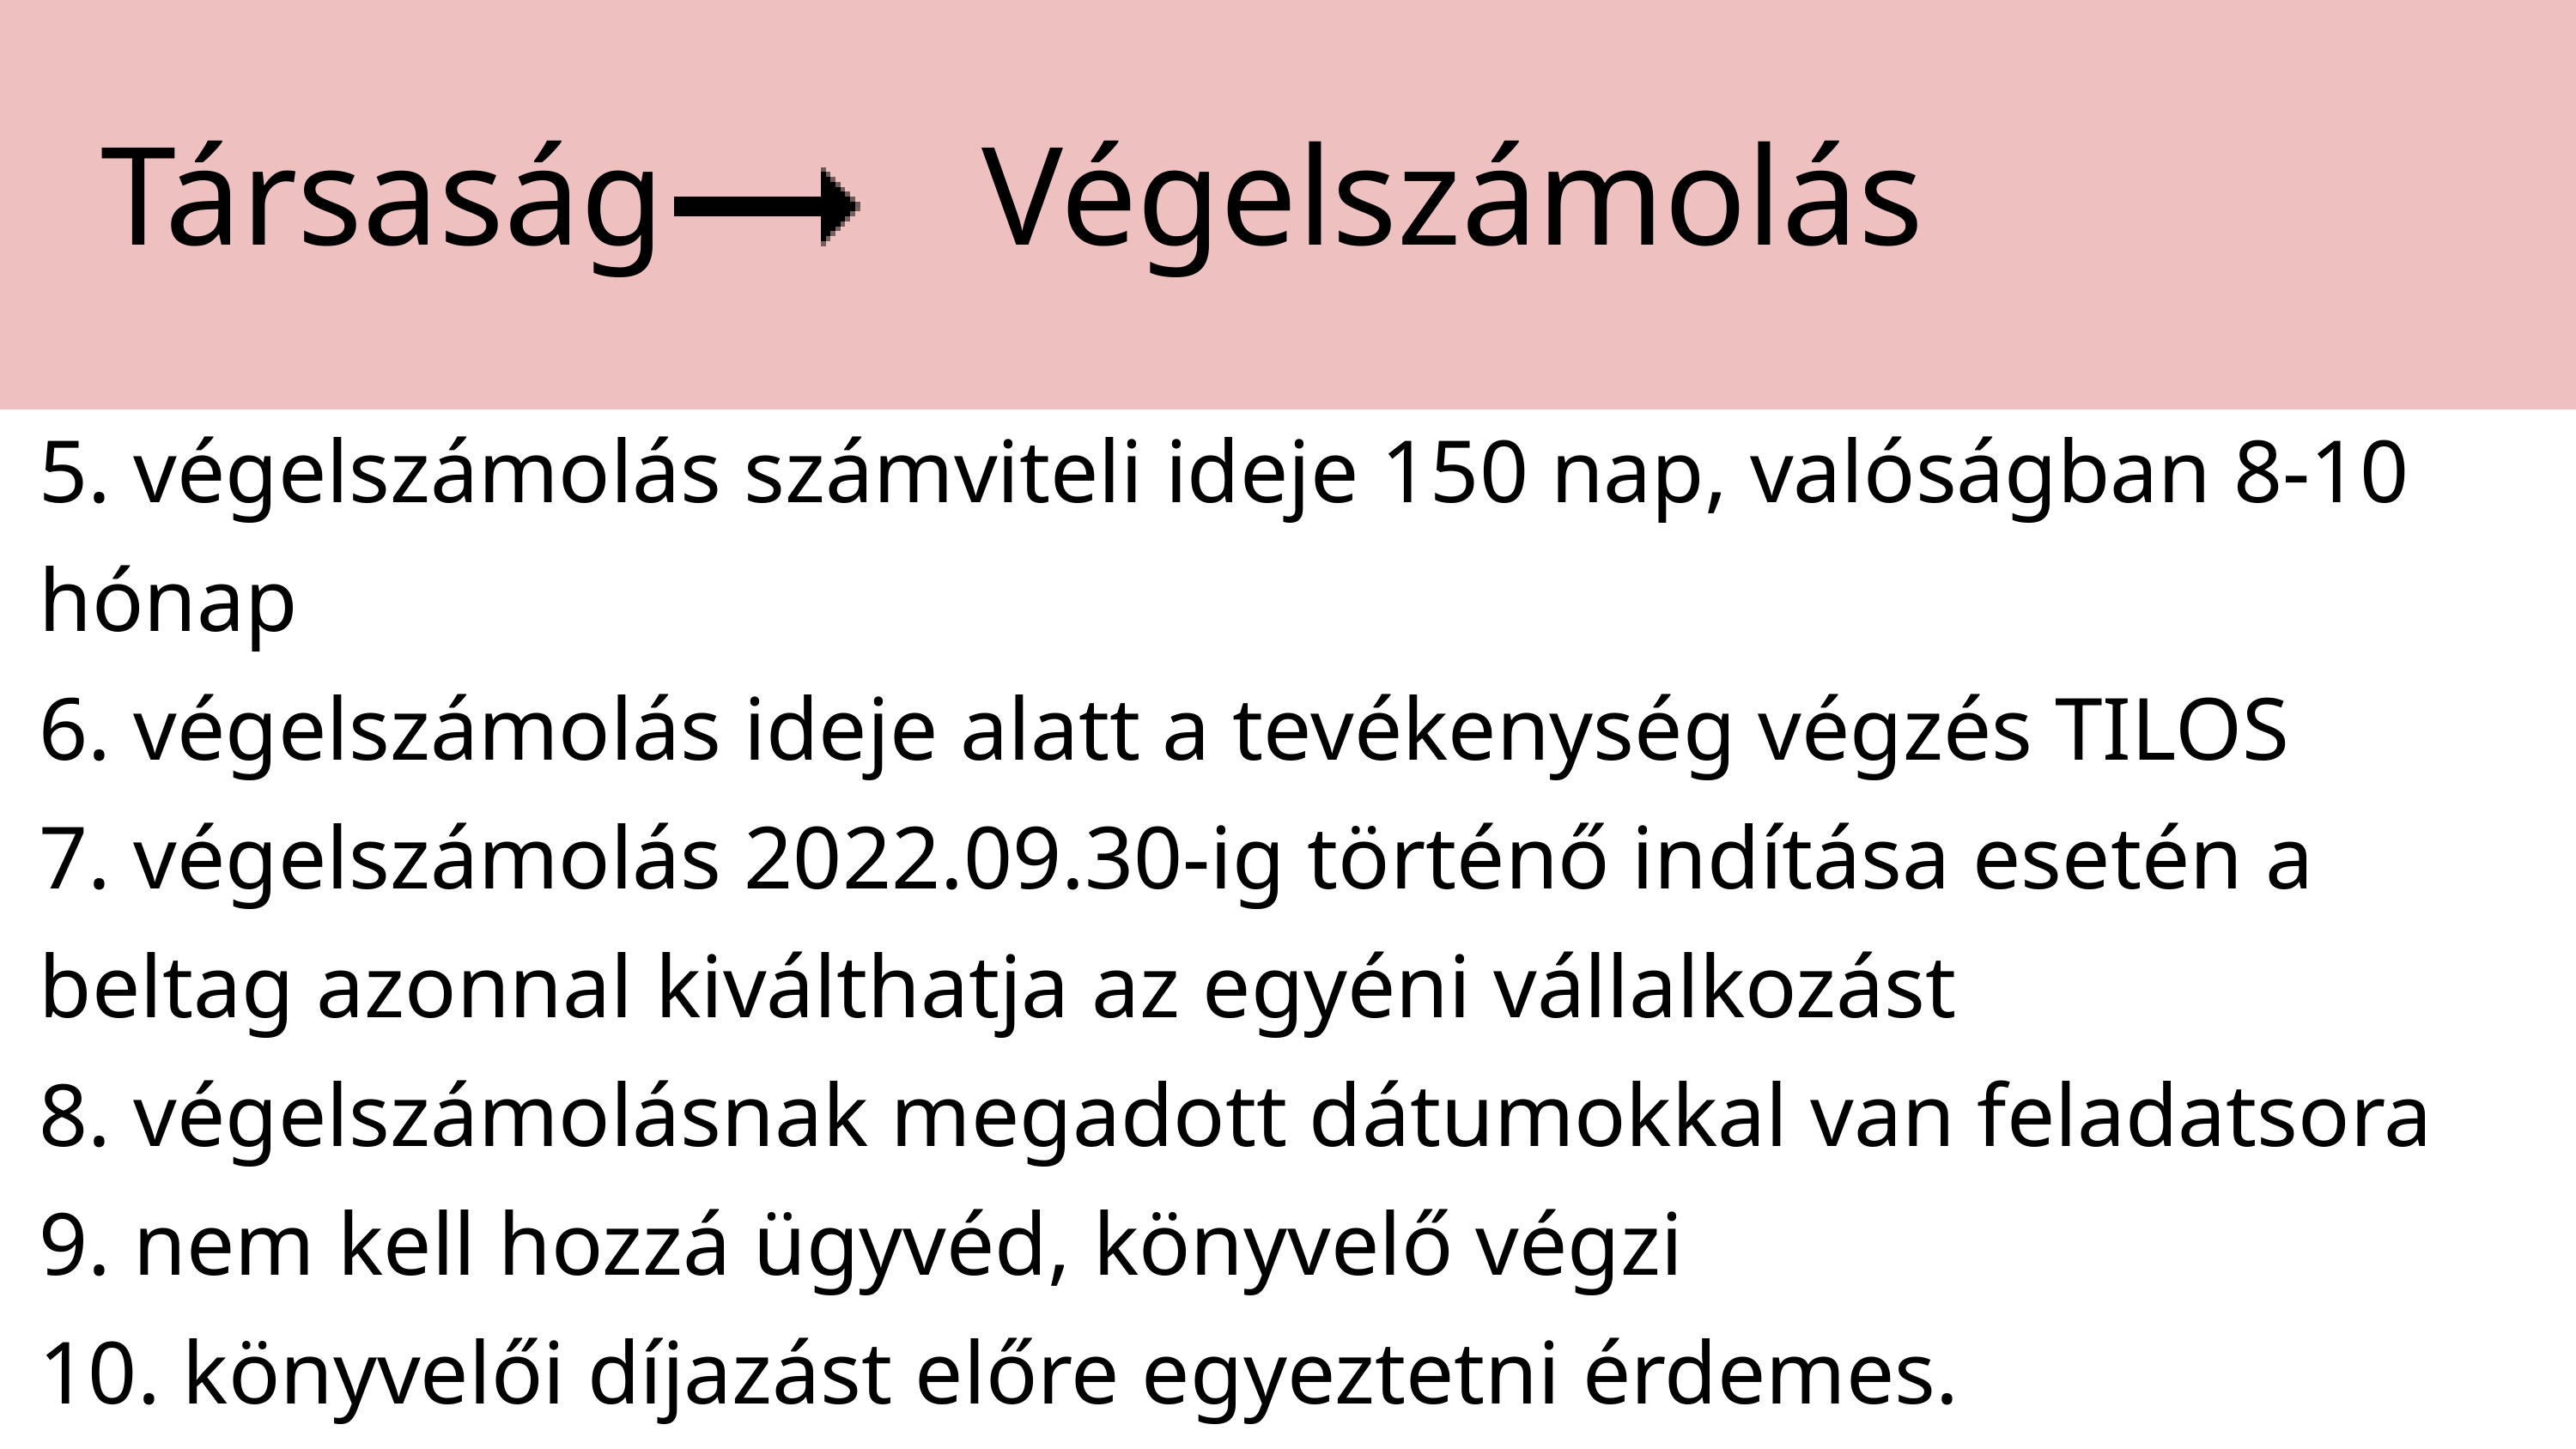

Társaság Végelszámolás
5. végelszámolás számviteli ideje 150 nap, valóságban 8-10 hónap
6. végelszámolás ideje alatt a tevékenység végzés TILOS
7. végelszámolás 2022.09.30-ig történő indítása esetén a beltag azonnal kiválthatja az egyéni vállalkozást
8. végelszámolásnak megadott dátumokkal van feladatsora
9. nem kell hozzá ügyvéd, könyvelő végzi
10. könyvelői díjazást előre egyeztetni érdemes.